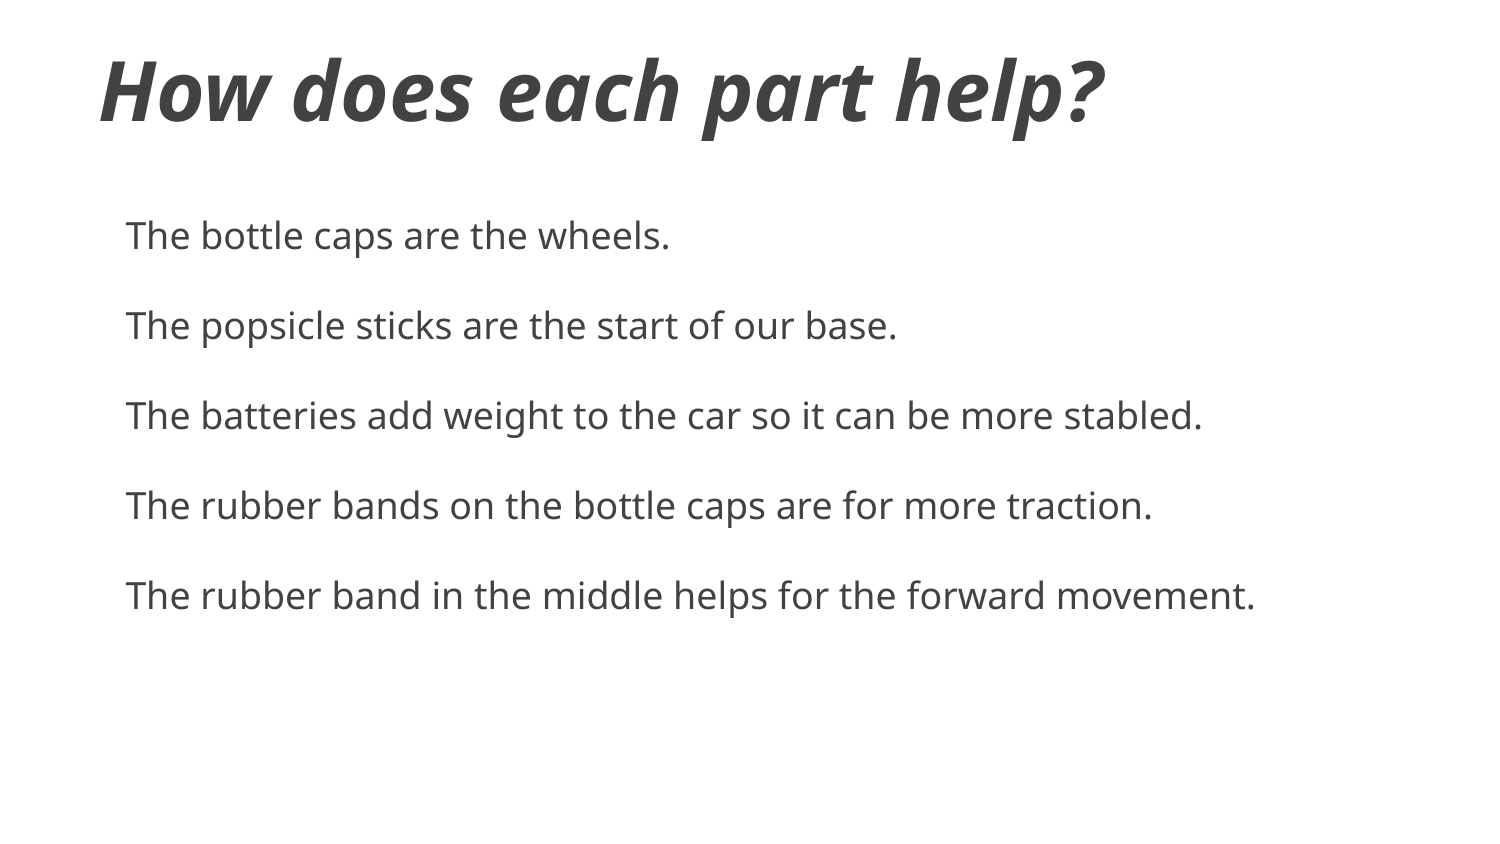

How does each part help?
The bottle caps are the wheels.
The popsicle sticks are the start of our base.
The batteries add weight to the car so it can be more stabled.
The rubber bands on the bottle caps are for more traction.
The rubber band in the middle helps for the forward movement.